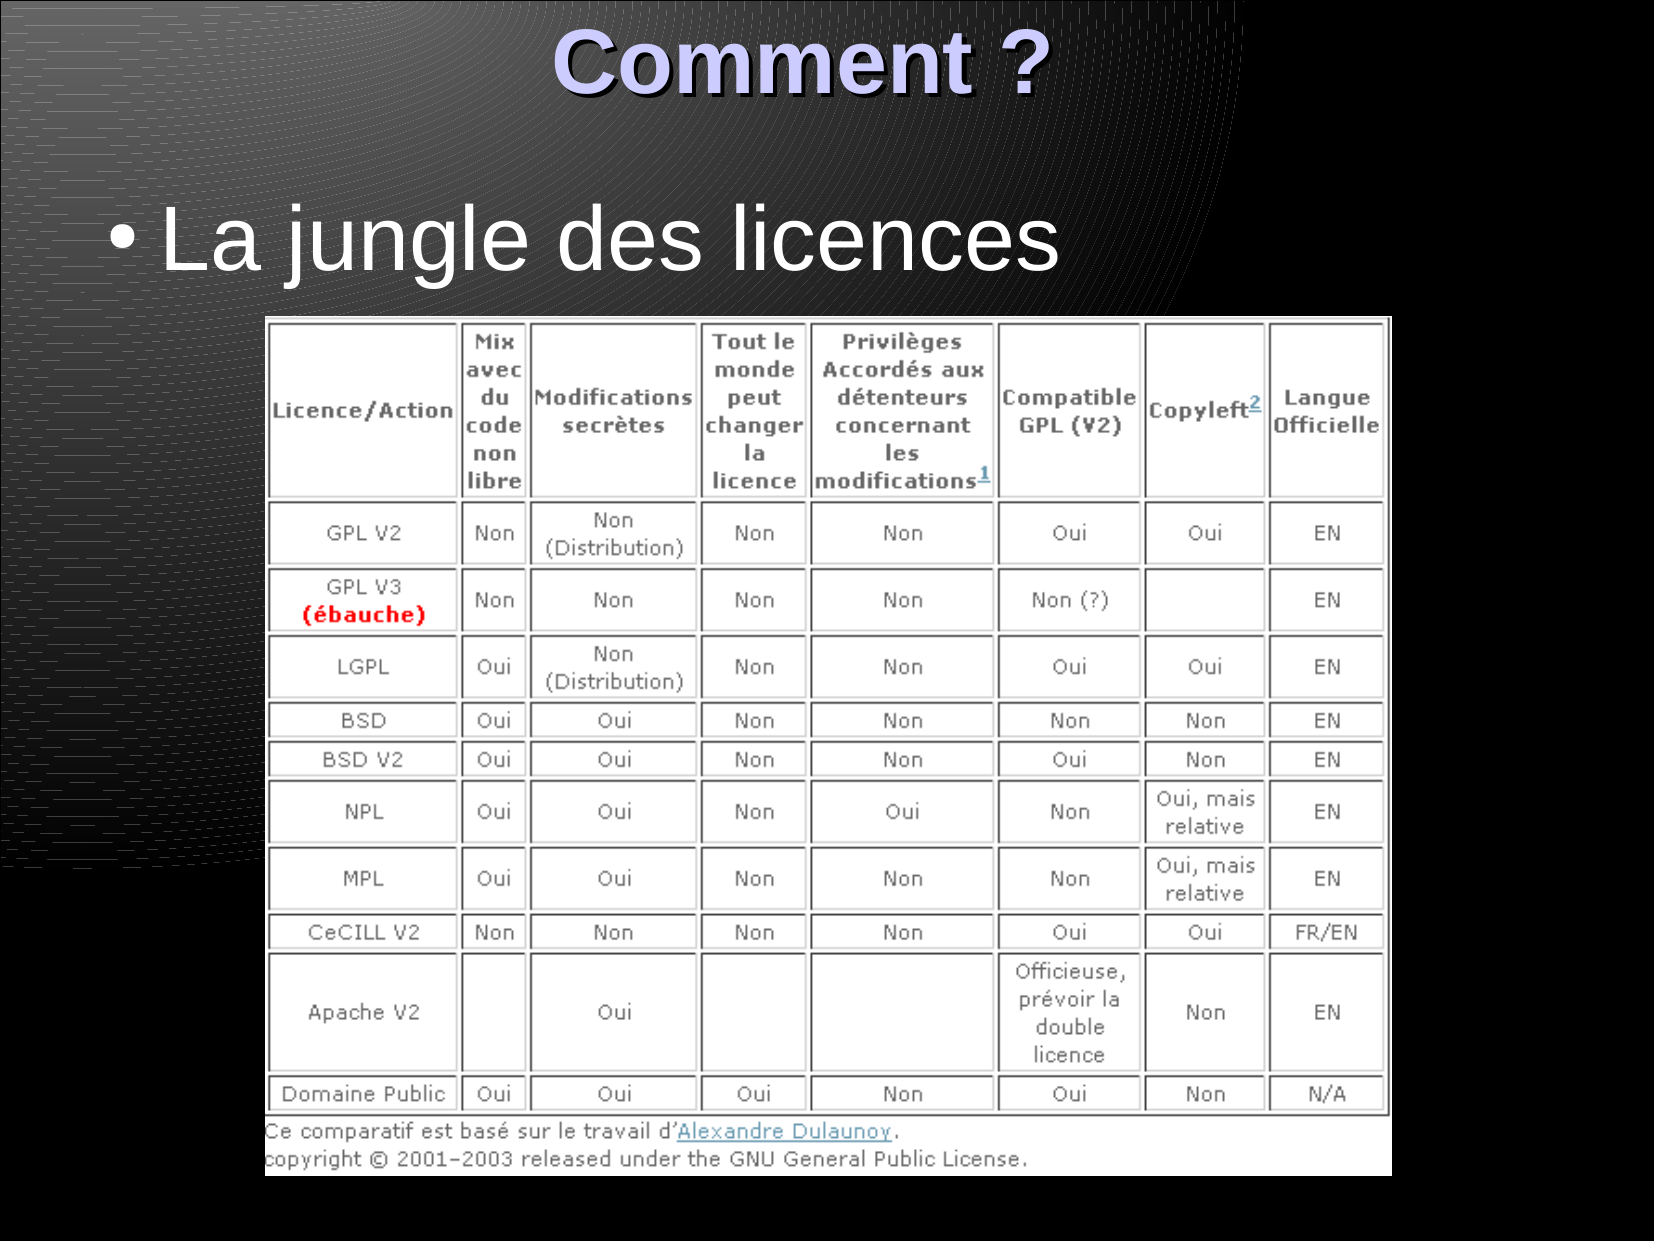

# Comment ?
La jungle des licences